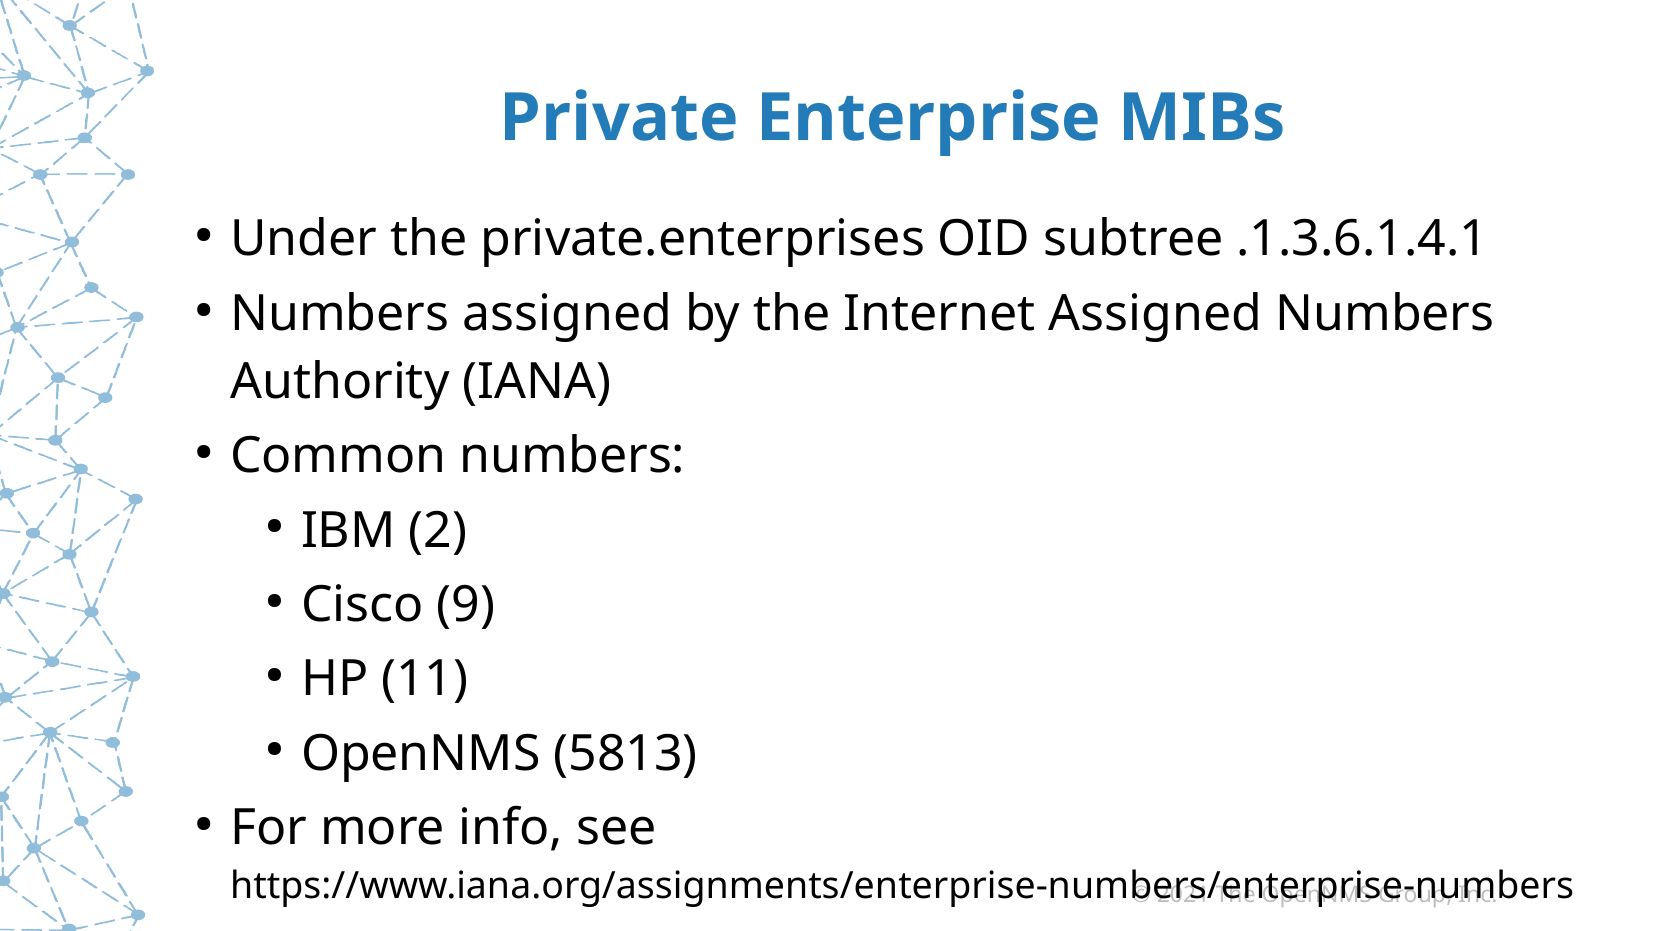

# Private Enterprise MIBs
Under the private.enterprises OID subtree .1.3.6.1.4.1
Numbers assigned by the Internet Assigned Numbers Authority (IANA)
Common numbers:
IBM (2)
Cisco (9)
HP (11)
OpenNMS (5813)
For more info, see
https://www.iana.org/assignments/enterprise-numbers/enterprise-numbers